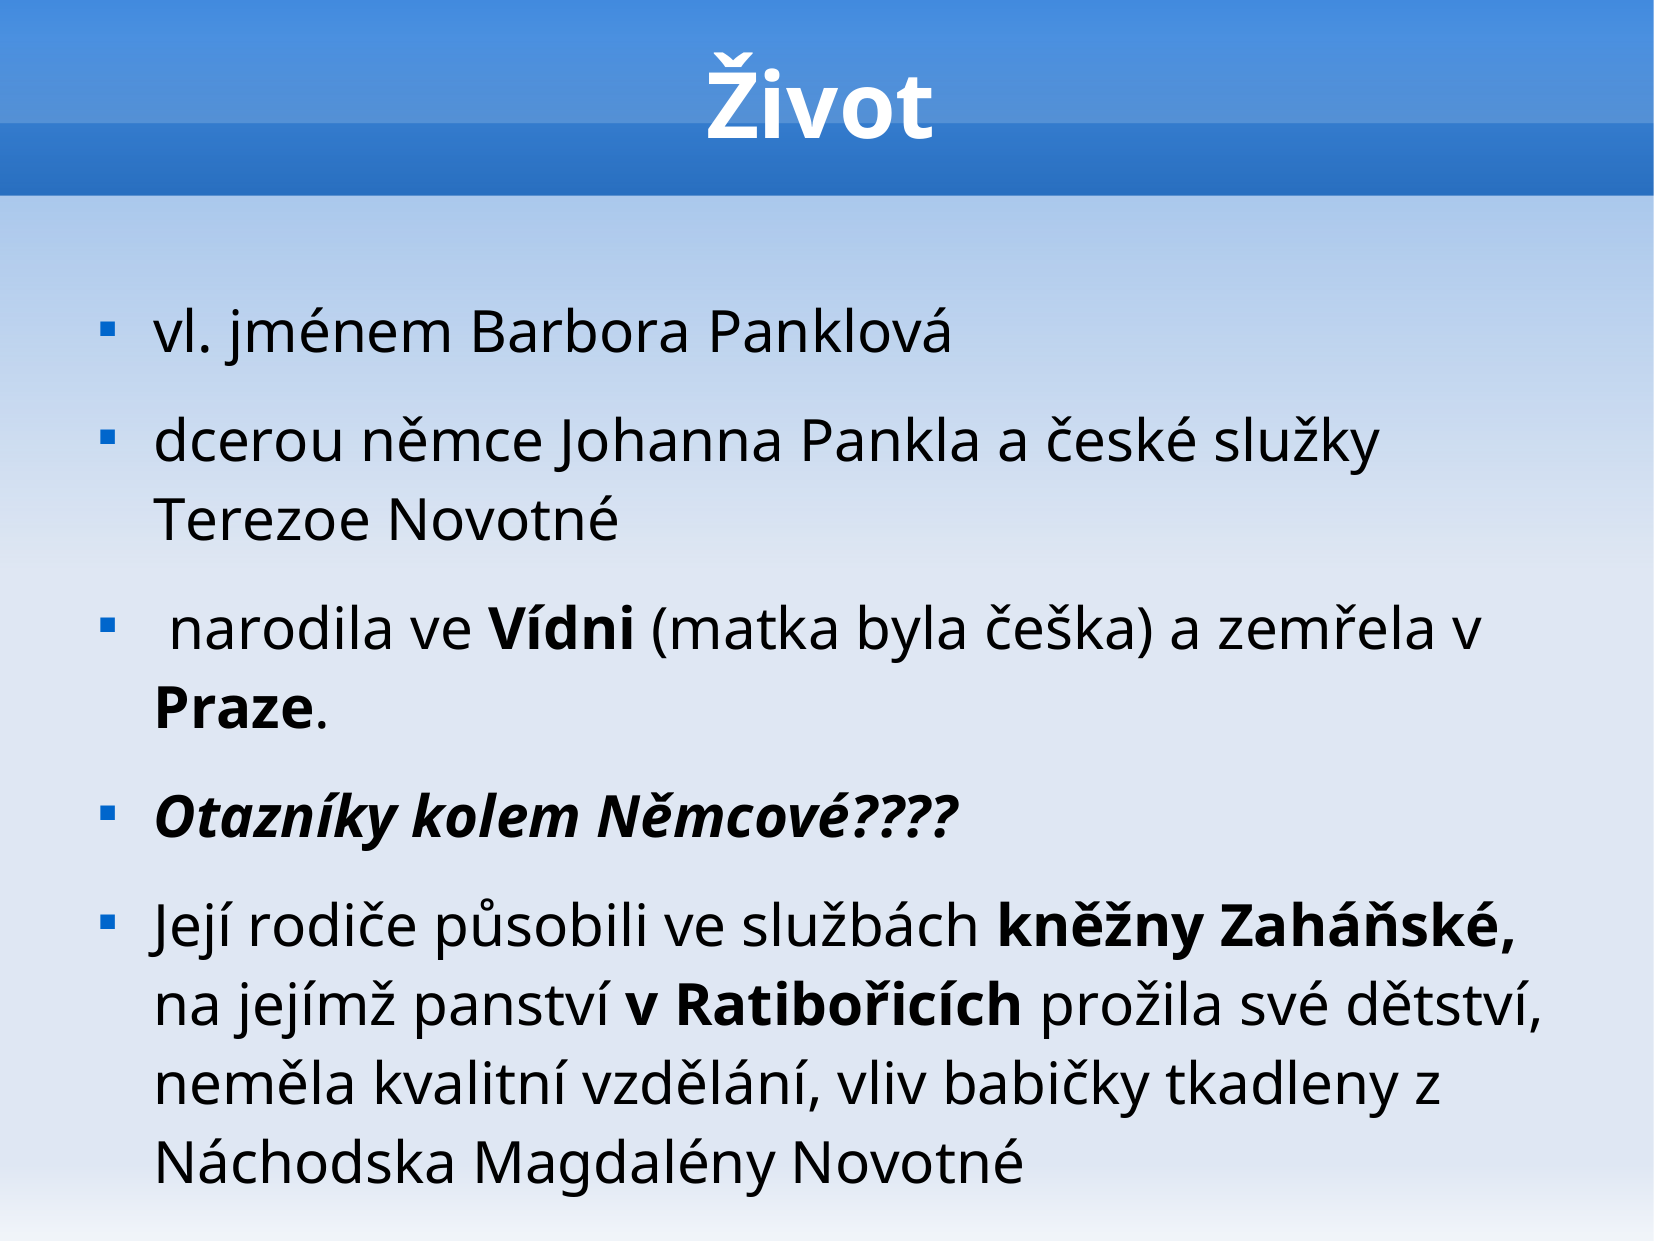

# Život
vl. jménem Barbora Panklová
dcerou němce Johanna Pankla a české služky Terezoe Novotné
 narodila ve Vídni (matka byla češka) a zemřela v Praze.
Otazníky kolem Němcové????
Její rodiče působili ve službách kněžny Zaháňské, na jejímž panství v Ratibořicích prožila své dětství, neměla kvalitní vzdělání, vliv babičky tkadleny z Náchodska Magdalény Novotné